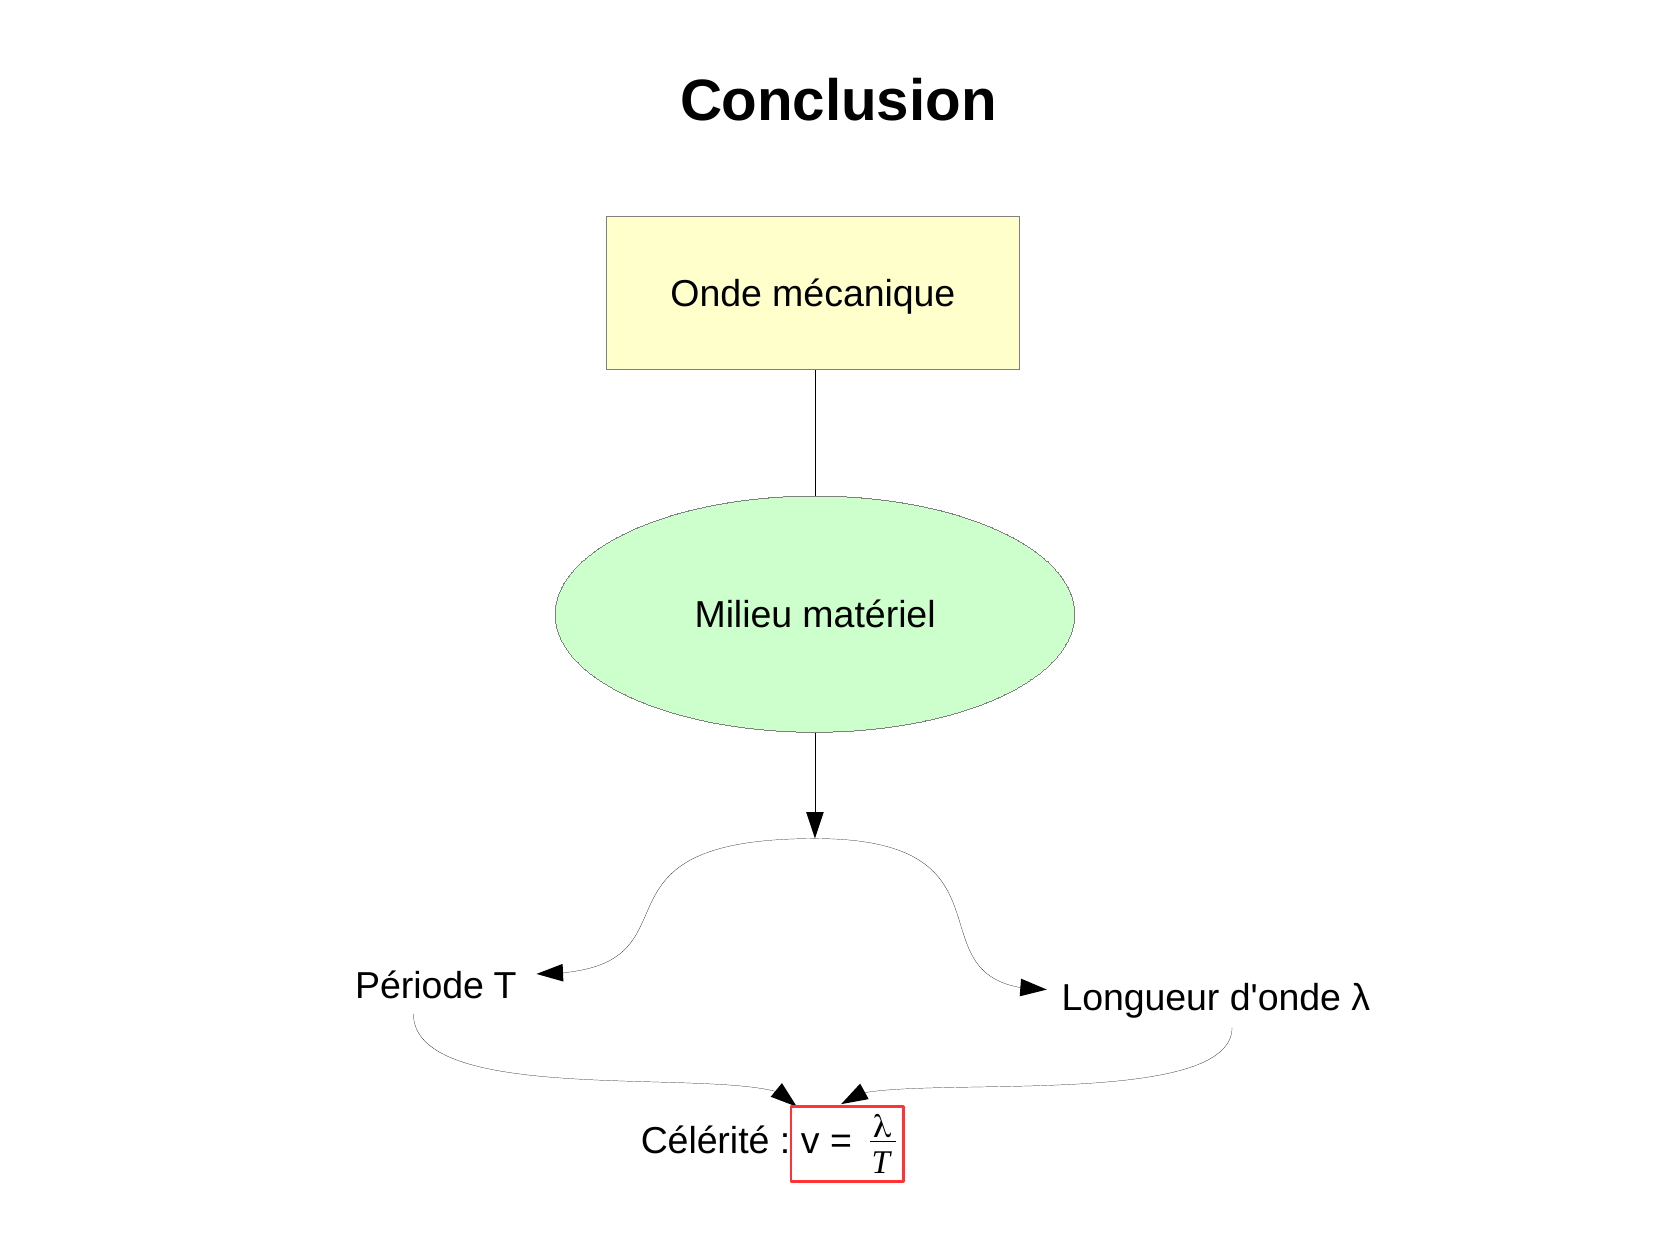

Conclusion
Onde mécanique
Milieu matériel
Période T
Longueur d'onde λ
Célérité : v =